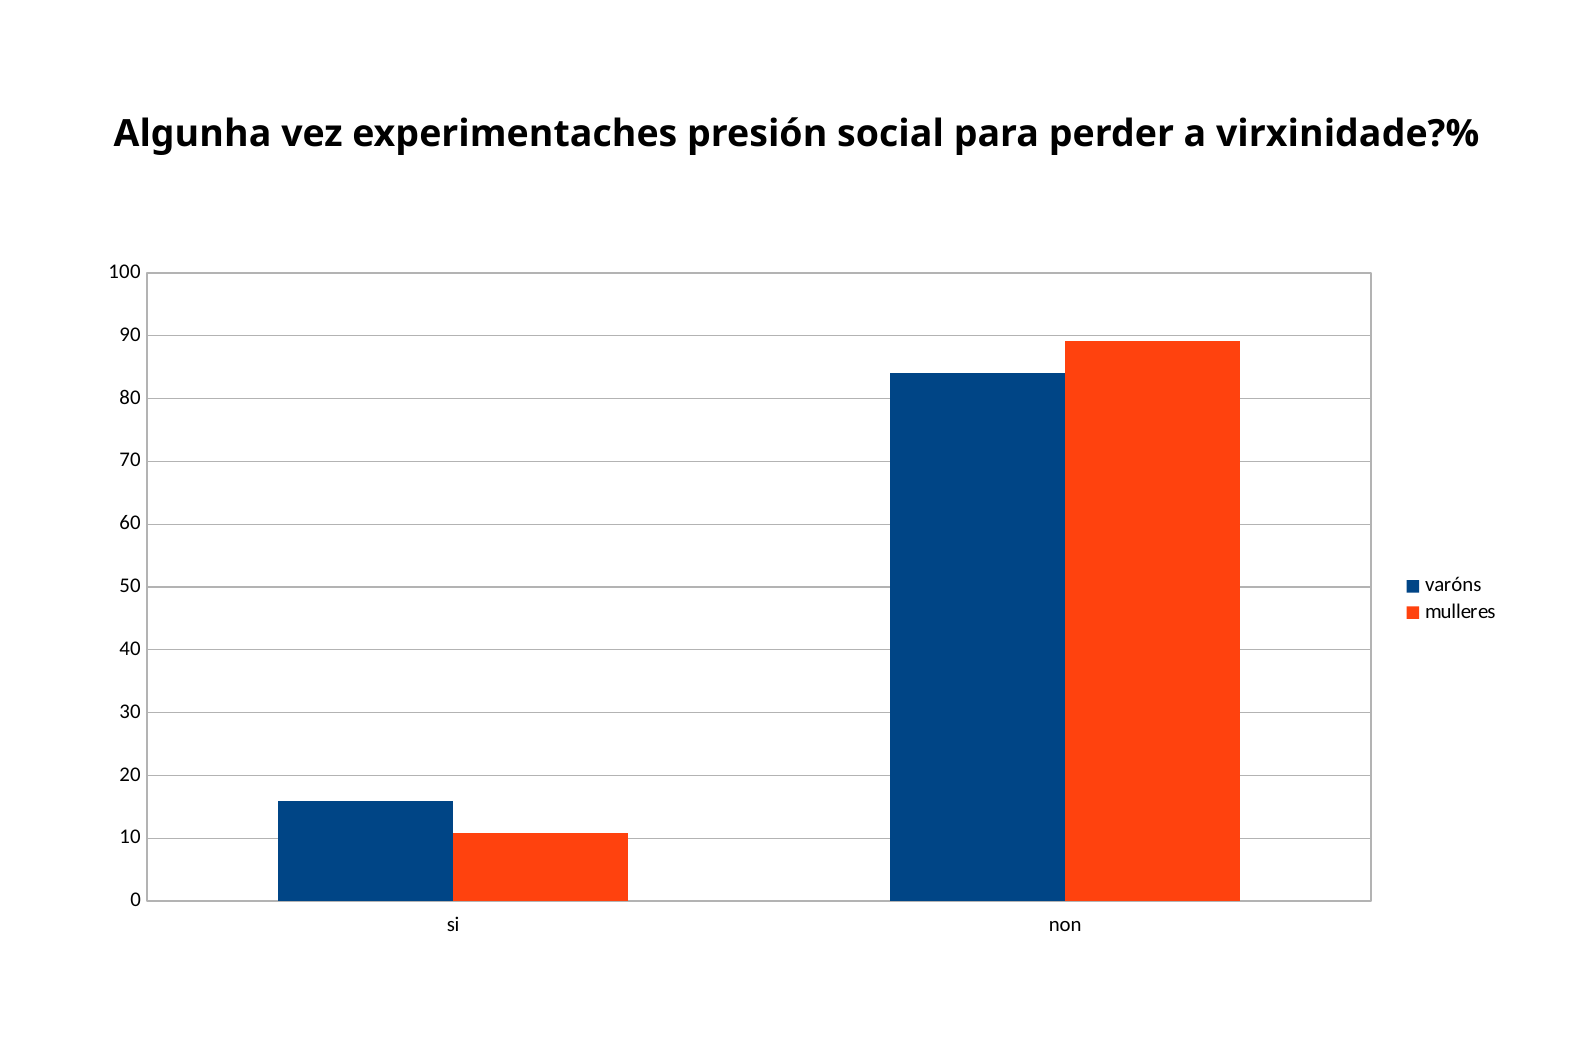

# Algunha vez experimentaches presión social para perder a virxinidade?%
### Chart
| Category | varóns | mulleres |
|---|---|---|
| si | 15.9 | 10.9 |
| non | 84.1 | 89.1 |